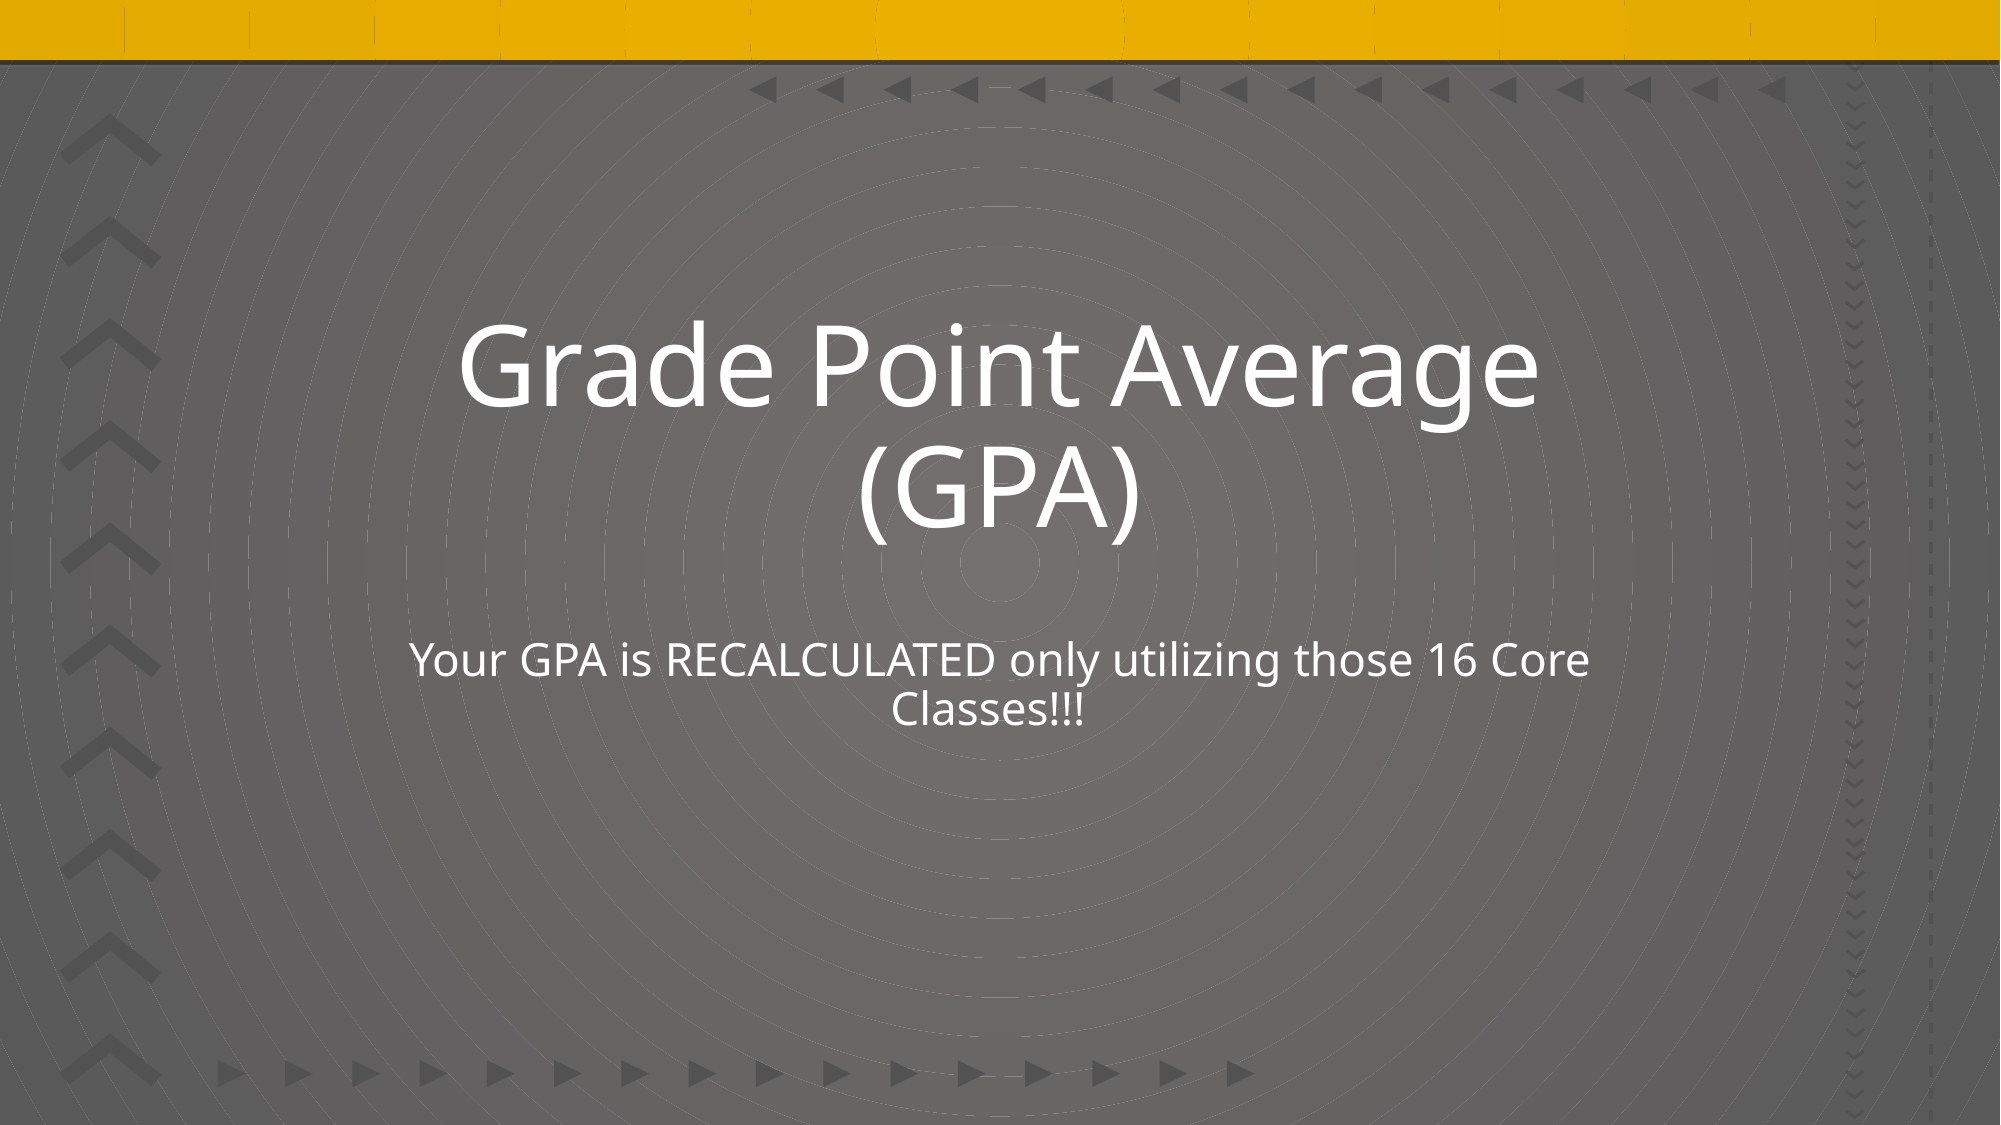

# Grade Point Average (GPA)
Your GPA is RECALCULATED only utilizing those 16 Core Classes!!!